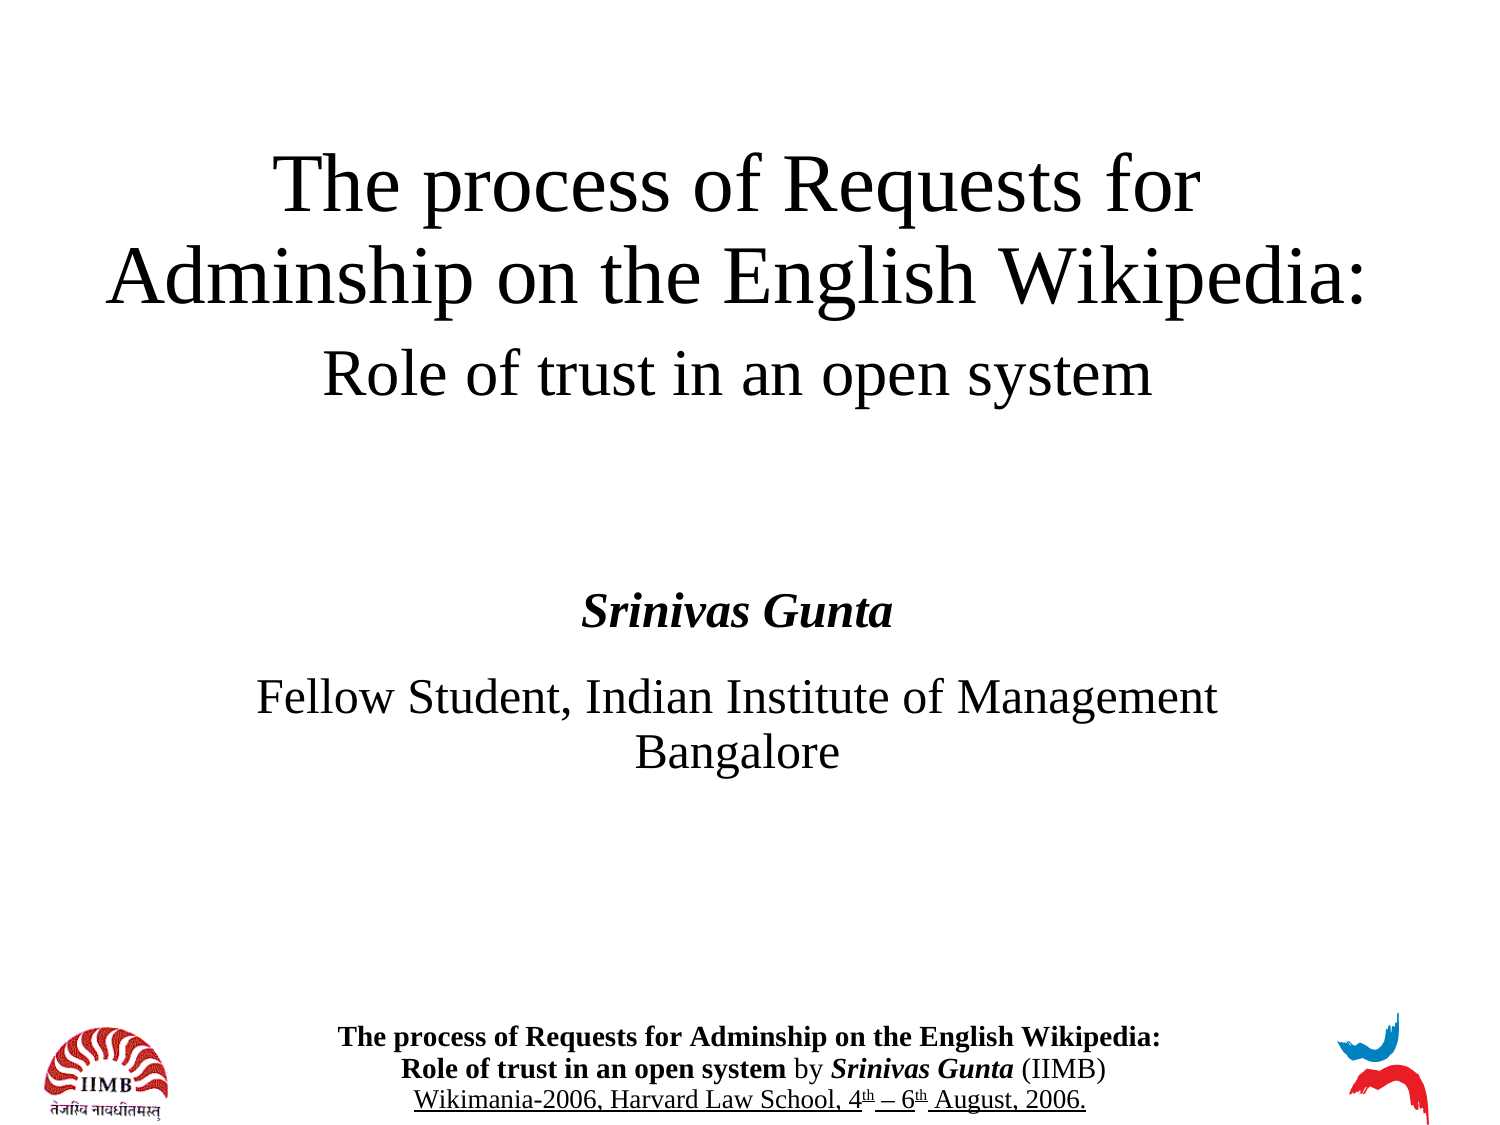

# The process of Requests for Adminship on the English Wikipedia: Role of trust in an open system
Srinivas Gunta
Fellow Student, Indian Institute of Management Bangalore